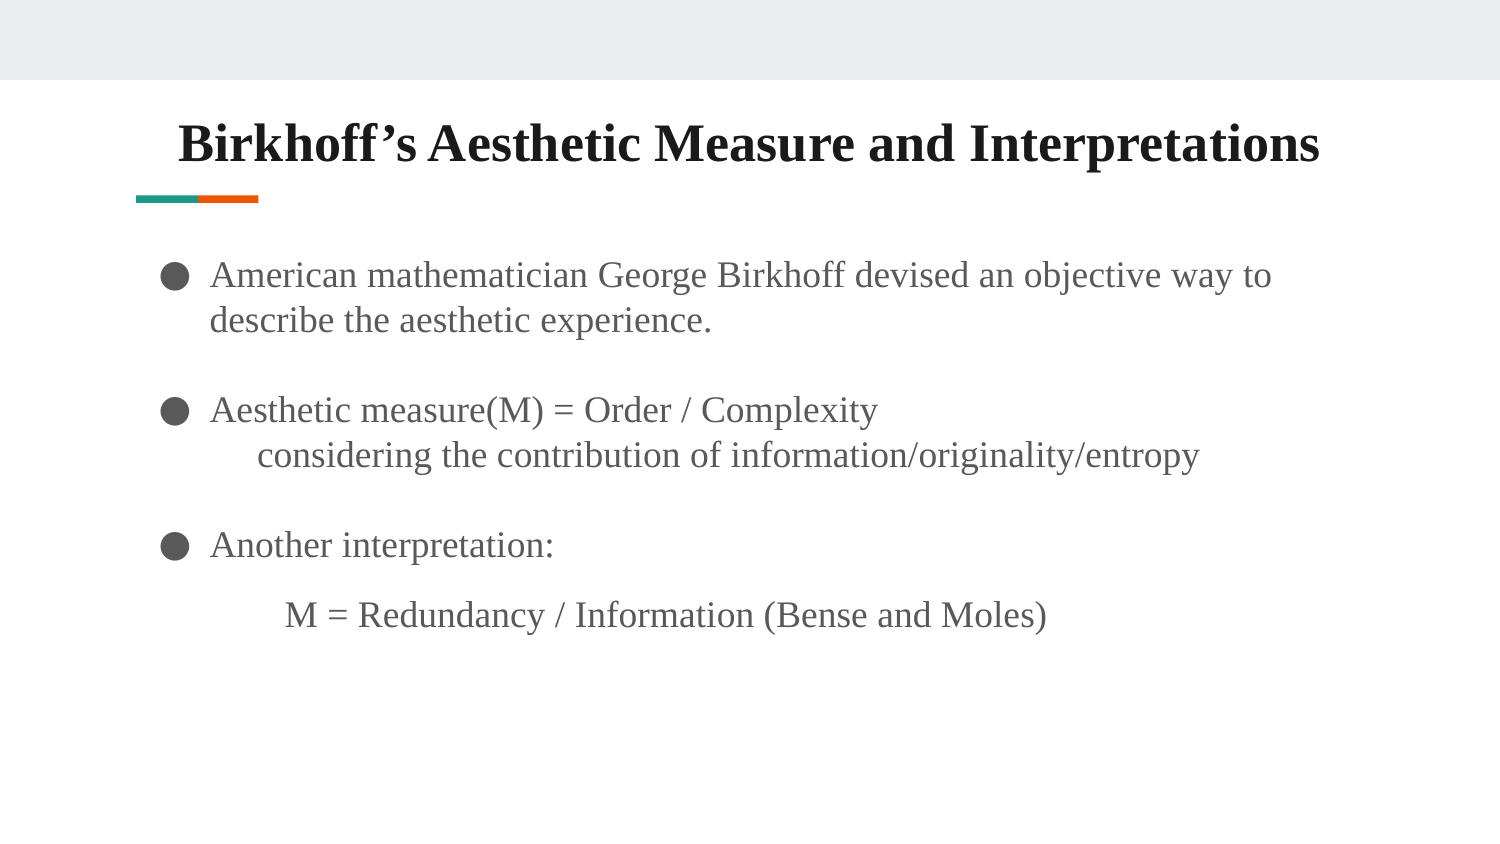

# Birkhoff’s Aesthetic Measure and Interpretations
American mathematician George Birkhoff devised an objective way to describe the aesthetic experience.
Aesthetic measure(M) = Order / Complexity
 considering the contribution of information/originality/entropy
Another interpretation:
		M = Redundancy / Information (Bense and Moles)